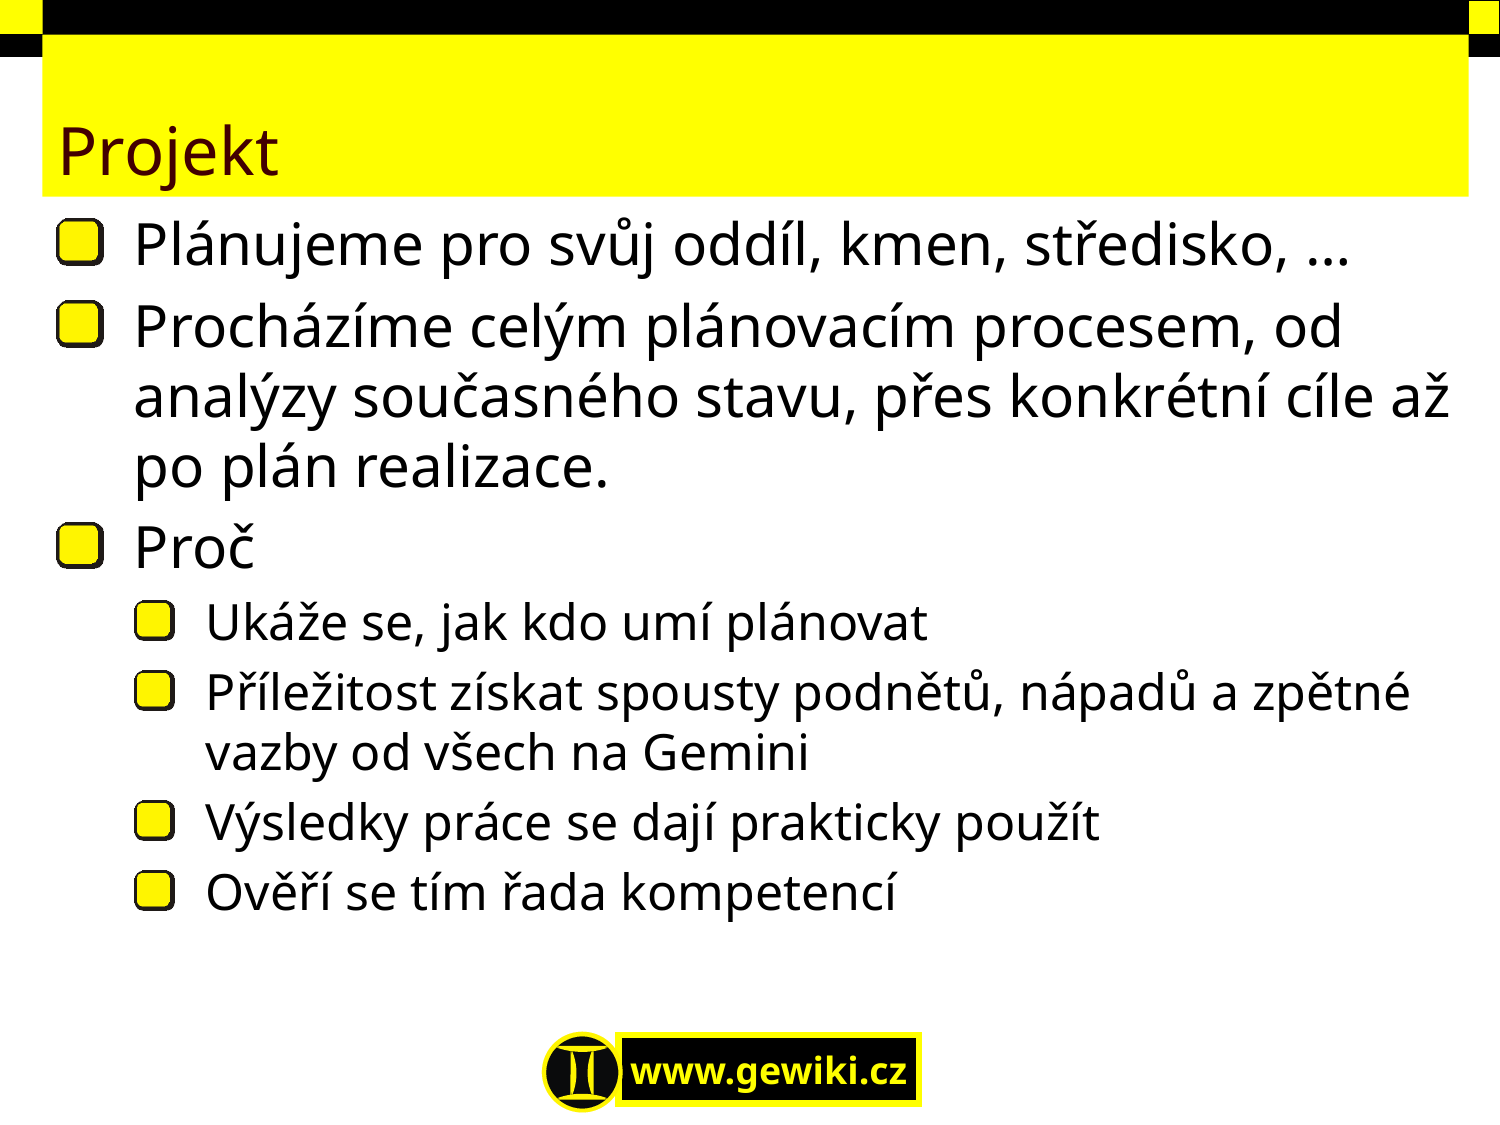

# Projekt
Plánujeme pro svůj oddíl, kmen, středisko, …
Procházíme celým plánovacím procesem, od analýzy současného stavu, přes konkrétní cíle až po plán realizace.
Proč
Ukáže se, jak kdo umí plánovat
Příležitost získat spousty podnětů, nápadů a zpětné vazby od všech na Gemini
Výsledky práce se dají prakticky použít
Ověří se tím řada kompetencí